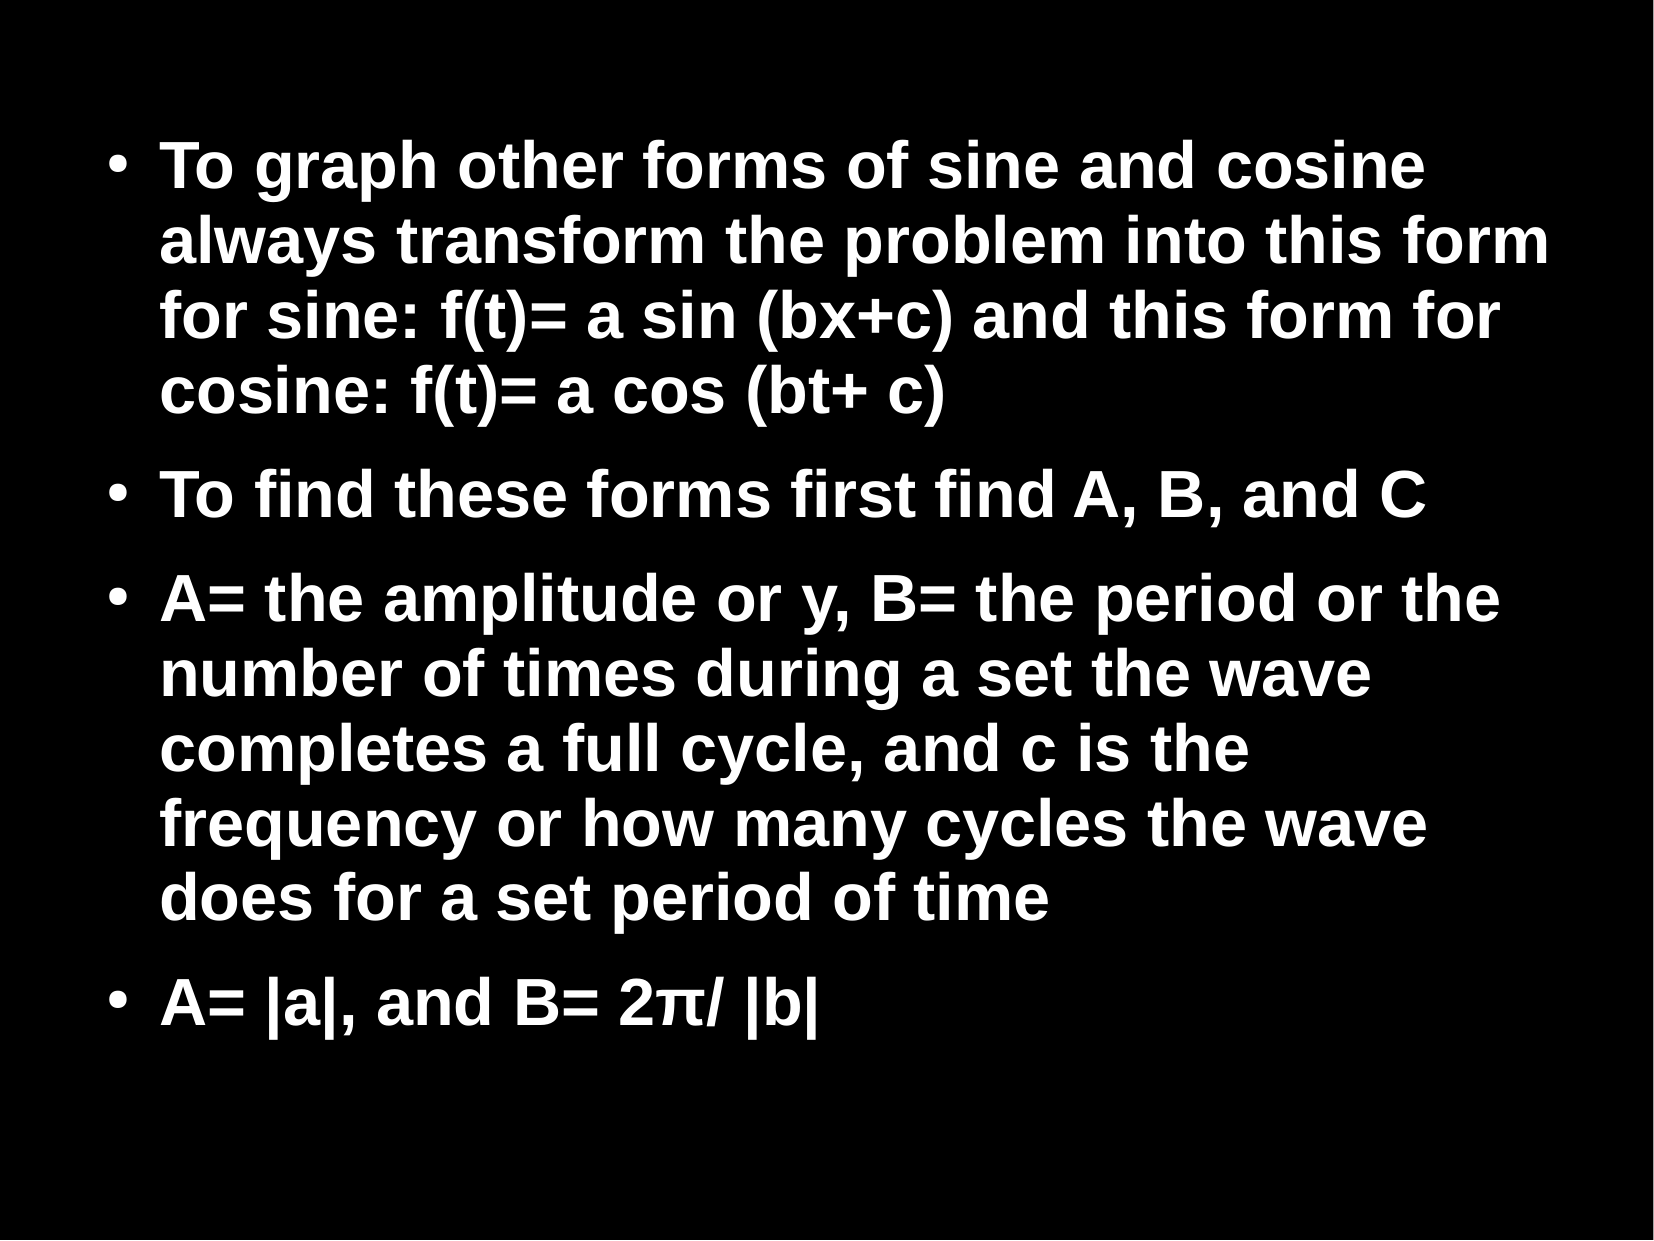

# To graph other forms of sine and cosine always transform the problem into this form for sine: f(t)= a sin (bx+c) and this form for cosine: f(t)= a cos (bt+ c)
To find these forms first find A, B, and C
A= the amplitude or y, B= the period or the number of times during a set the wave completes a full cycle, and c is the frequency or how many cycles the wave does for a set period of time
A= |a|, and B= 2π/ |b|